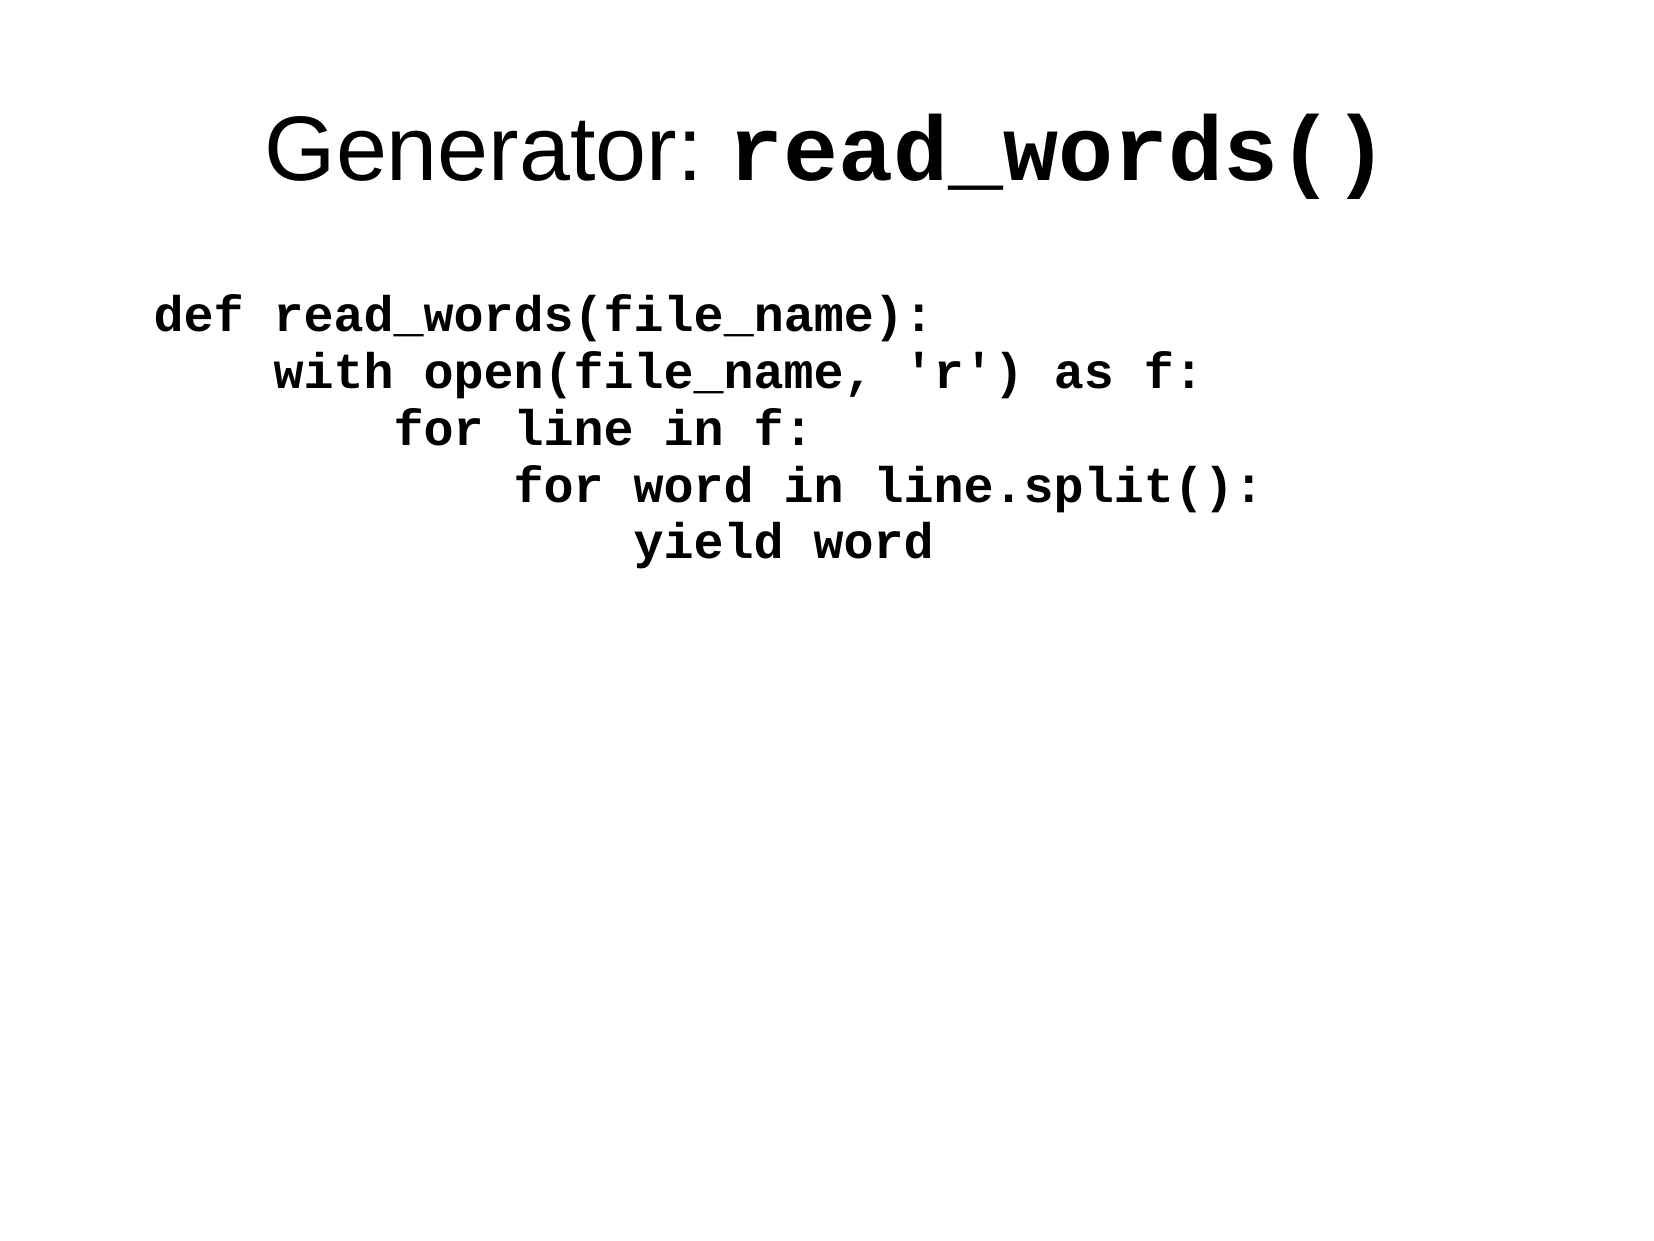

# Generator: read_words()
def read_words(file_name):
 with open(file_name, 'r') as f:
 for line in f:
 for word in line.split():
 yield word